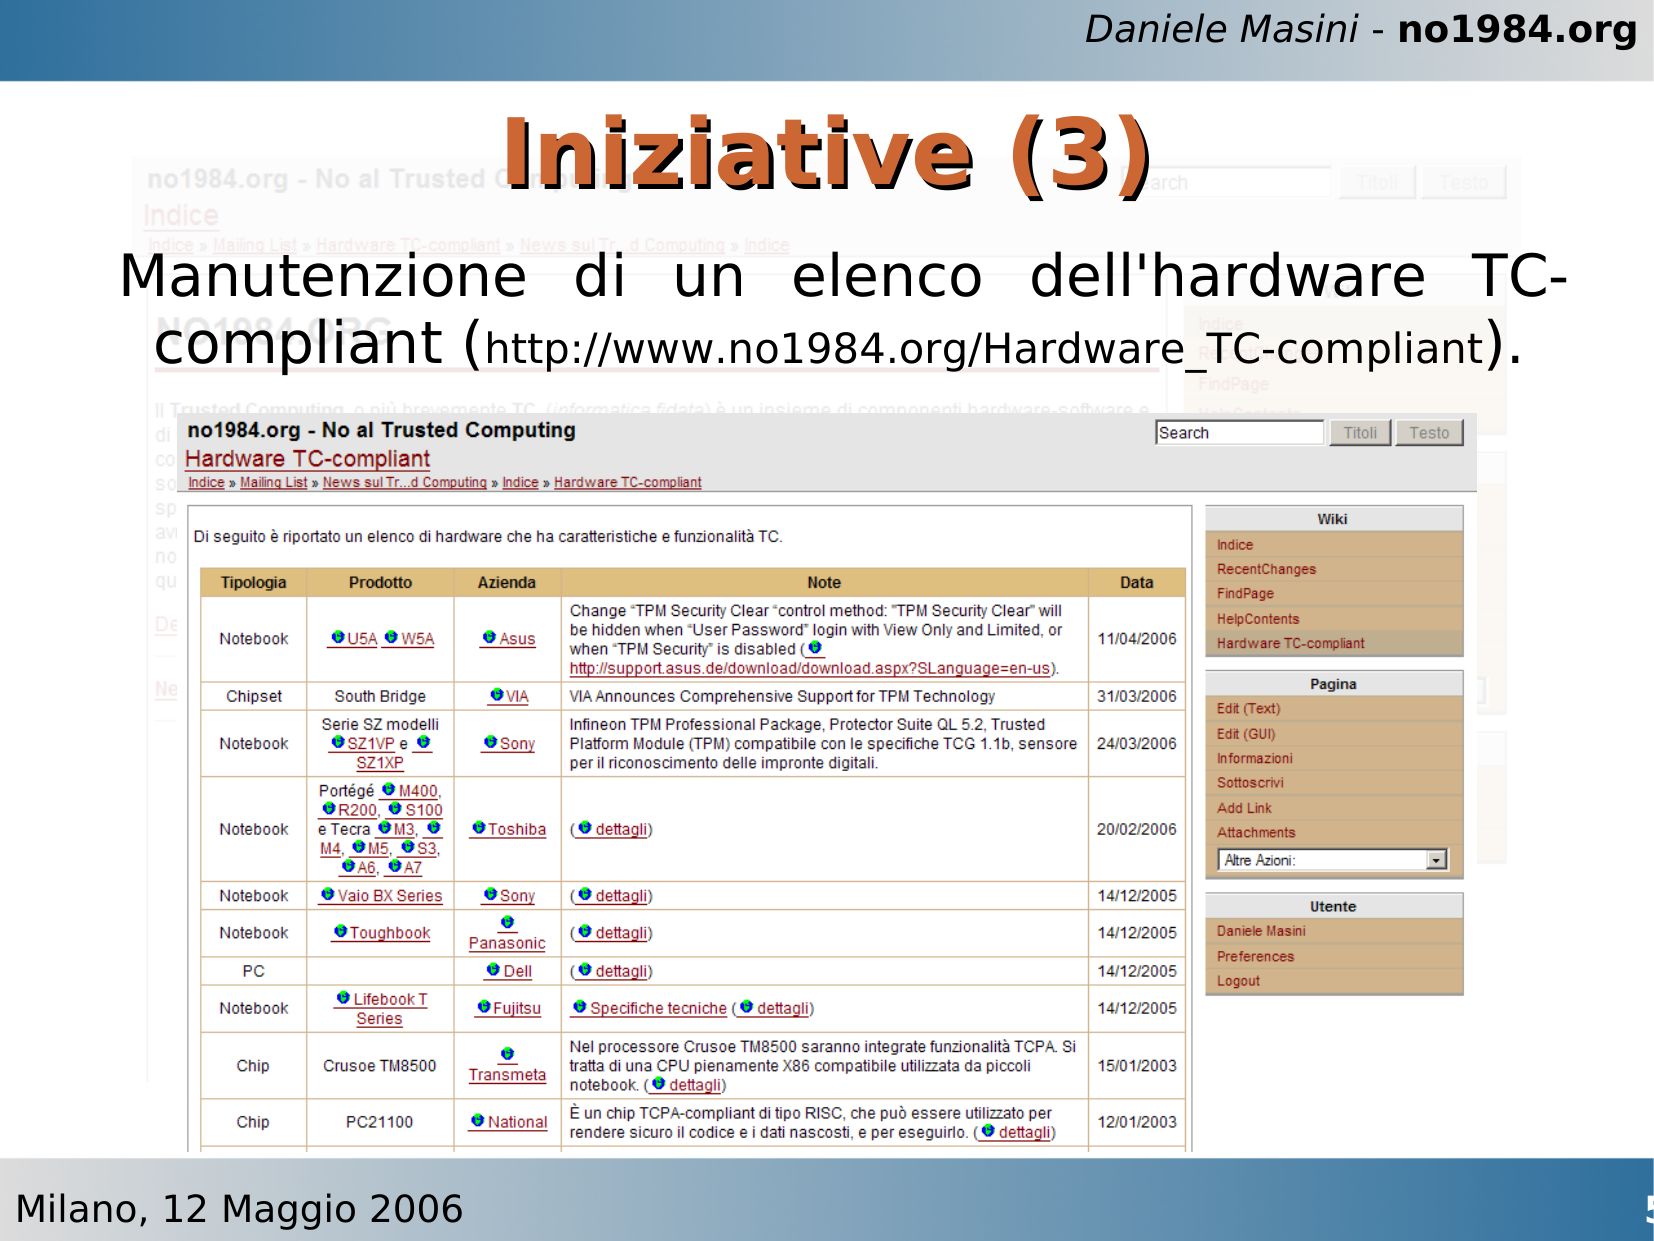

Daniele Masini - no1984.org
# Iniziative (3)
Manutenzione di un elenco dell'hardware TC-compliant (http://www.no1984.org/Hardware_TC-compliant).
Milano, 12 Maggio 2006